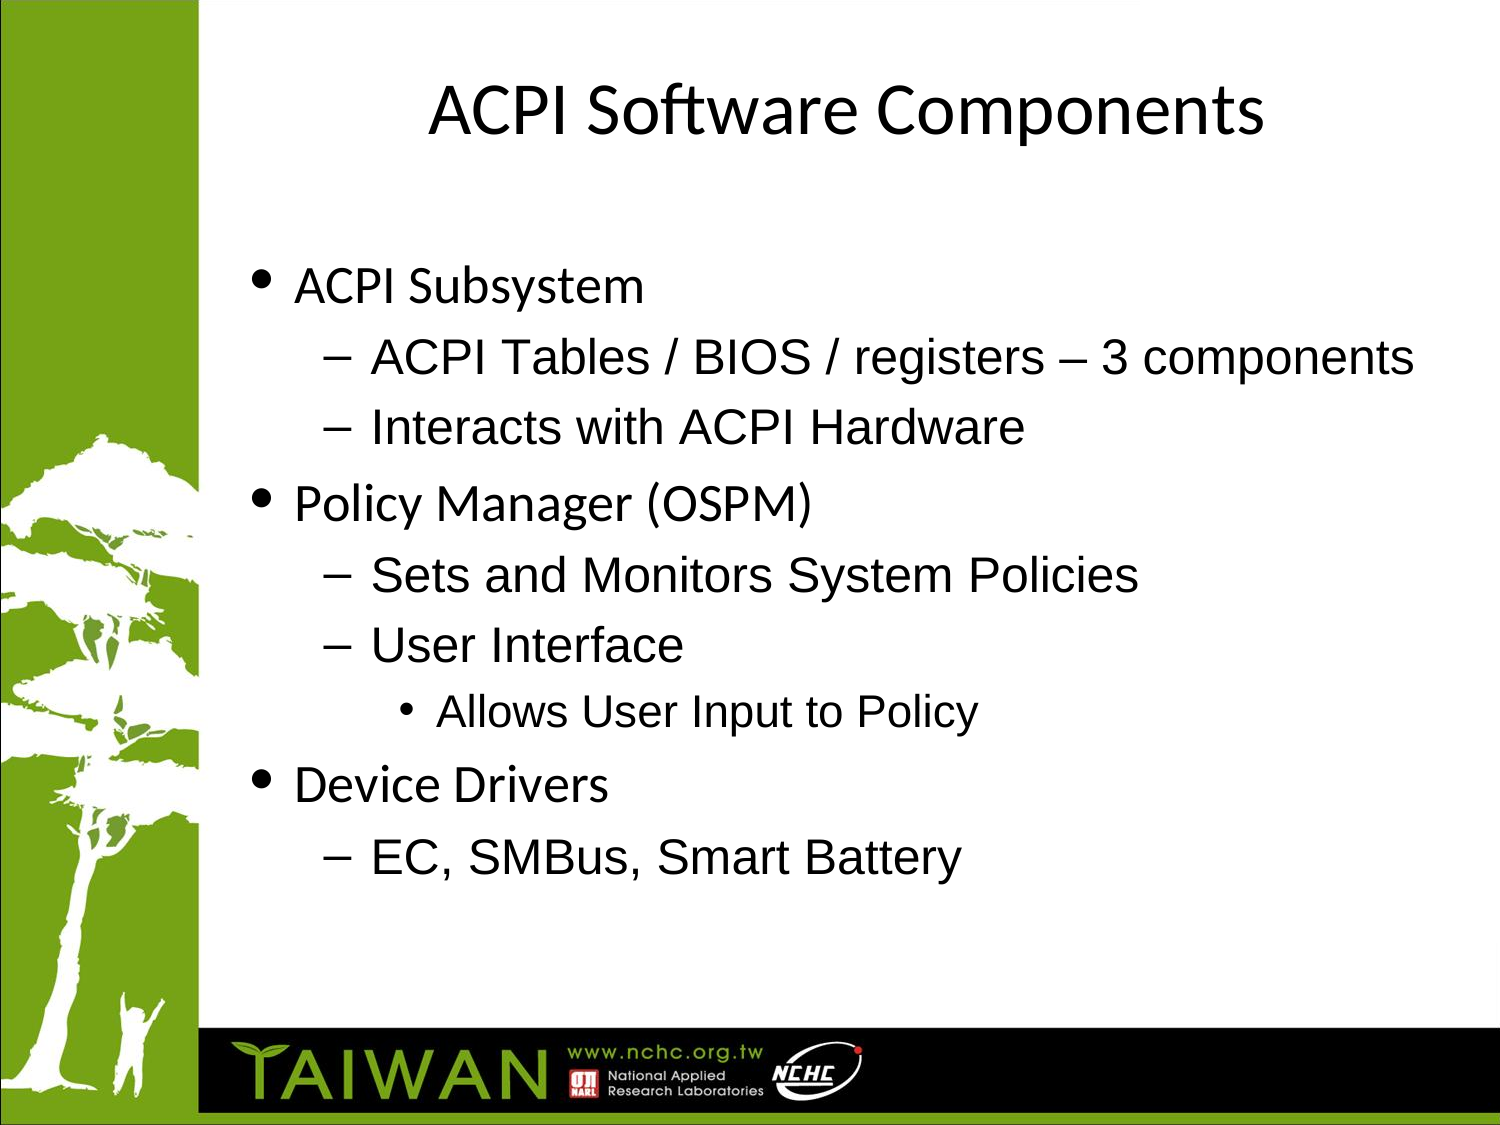

# ACPI Software Components
ACPI Subsystem
ACPI Tables / BIOS / registers – 3 components
Interacts with ACPI Hardware
Policy Manager (OSPM)
Sets and Monitors System Policies
User Interface
Allows User Input to Policy
Device Drivers
EC, SMBus, Smart Battery